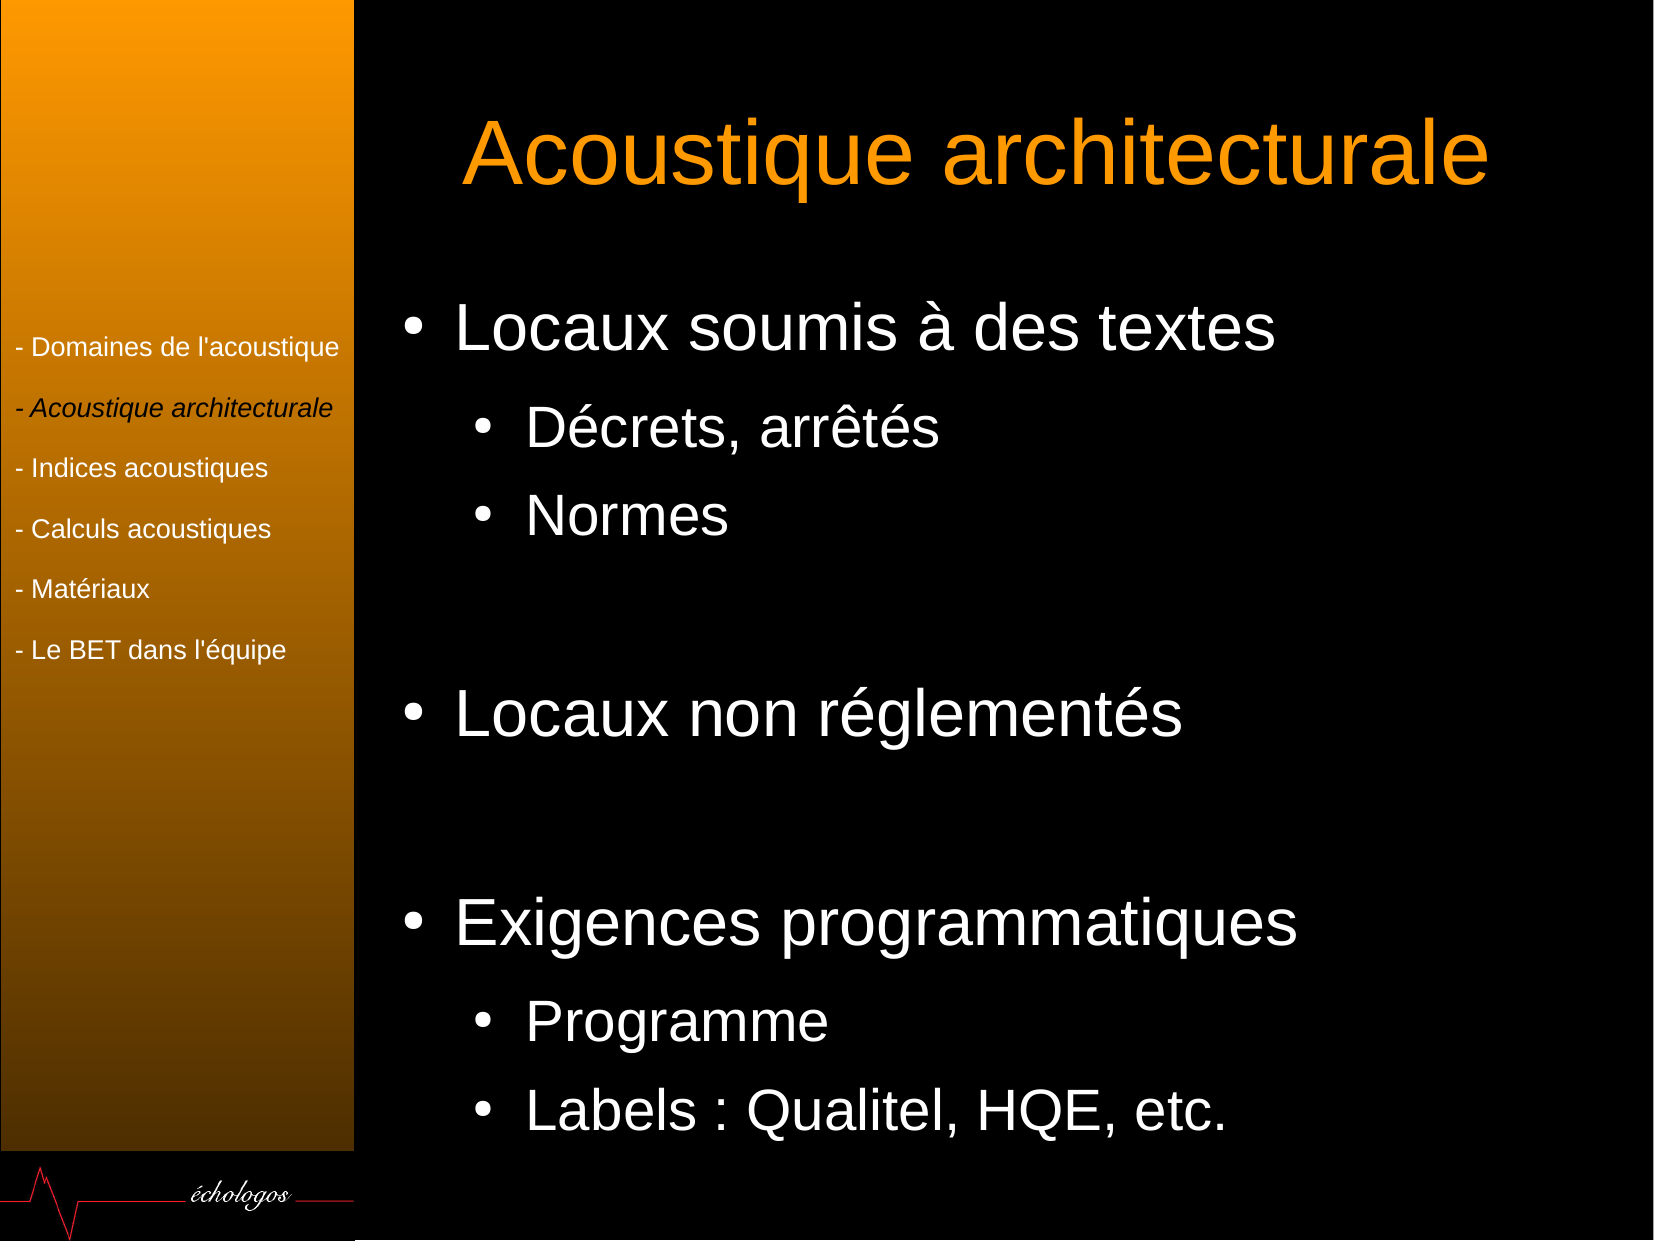

# Acoustique architecturale
Locaux soumis à des textes
Décrets, arrêtés
Normes
Locaux non réglementés
Exigences programmatiques
Programme
Labels : Qualitel, HQE, etc.
- Domaines de l'acoustique
- Acoustique architecturale
- Indices acoustiques
- Calculs acoustiques
- Matériaux
- Le BET dans l'équipe